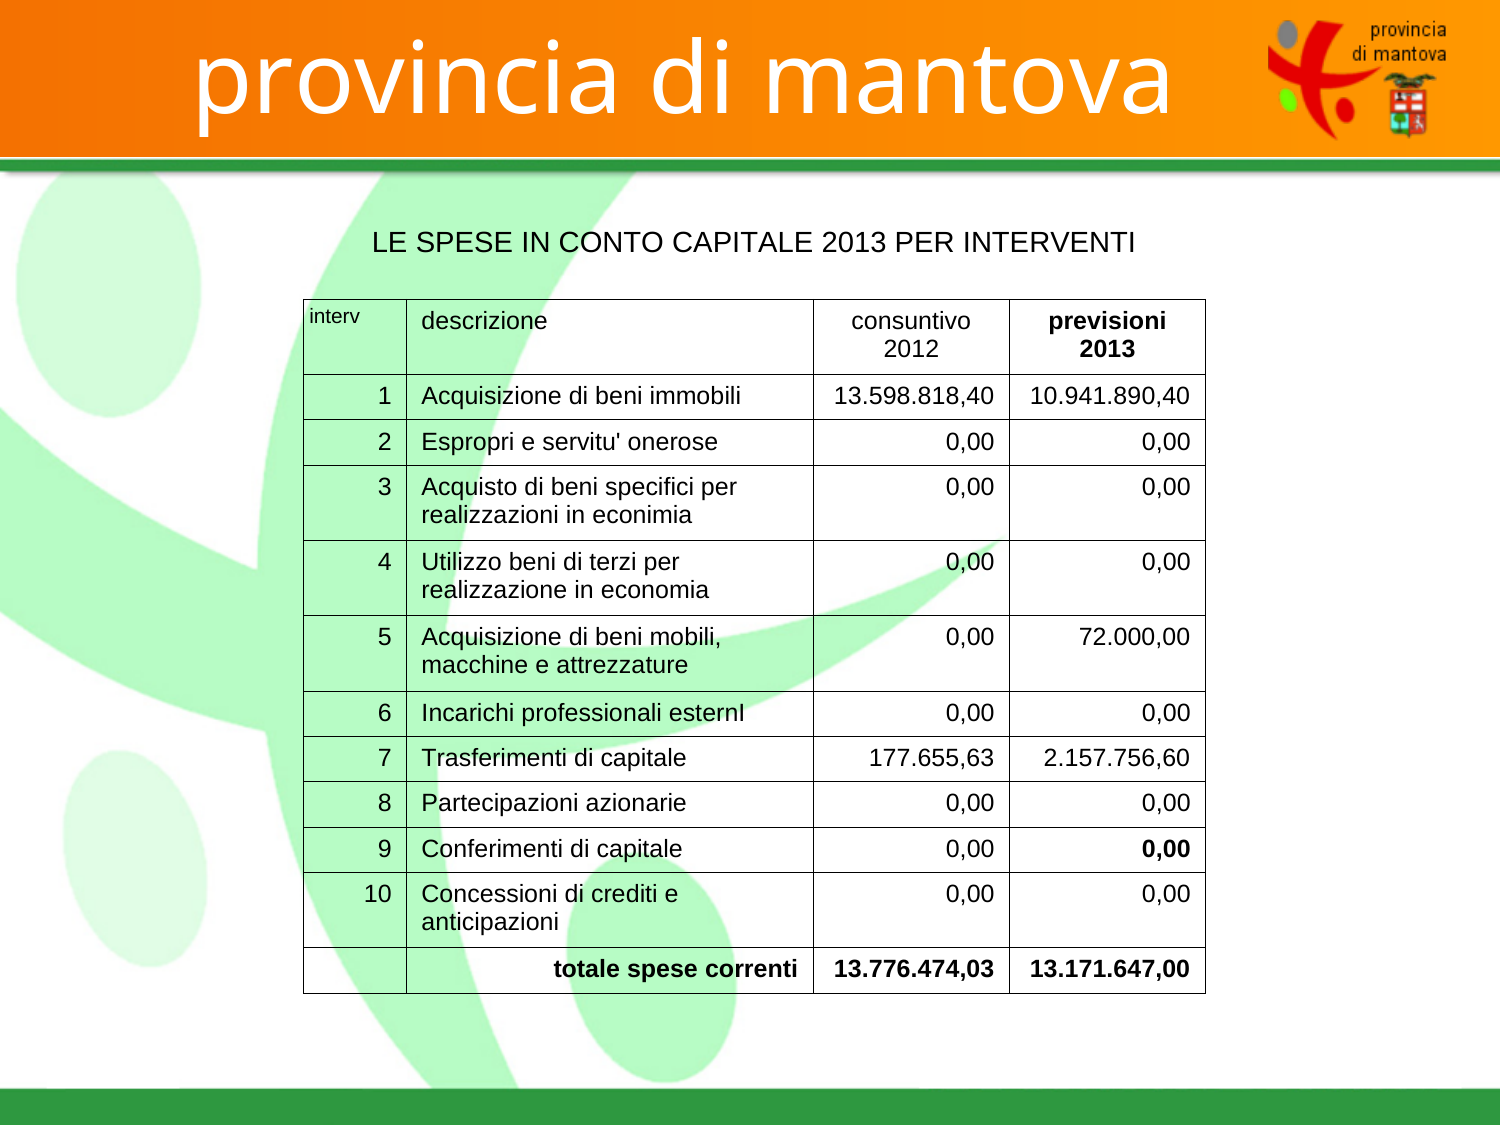

provincia di mantova
| LE SPESE IN CONTO CAPITALE 2013 PER INTERVENTI |
| --- |
| interv | descrizione | consuntivo 2012 | previsioni 2013 |
| --- | --- | --- | --- |
| 1 | Acquisizione di beni immobili | 13.598.818,40 | 10.941.890,40 |
| 2 | Espropri e servitu' onerose | 0,00 | 0,00 |
| 3 | Acquisto di beni specifici per realizzazioni in econimia | 0,00 | 0,00 |
| 4 | Utilizzo beni di terzi per realizzazione in economia | 0,00 | 0,00 |
| 5 | Acquisizione di beni mobili, macchine e attrezzature | 0,00 | 72.000,00 |
| 6 | Incarichi professionali esternI | 0,00 | 0,00 |
| 7 | Trasferimenti di capitale | 177.655,63 | 2.157.756,60 |
| 8 | Partecipazioni azionarie | 0,00 | 0,00 |
| 9 | Conferimenti di capitale | 0,00 | 0,00 |
| 10 | Concessioni di crediti e anticipazioni | 0,00 | 0,00 |
| | totale spese correnti | 13.776.474,03 | 13.171.647,00 |